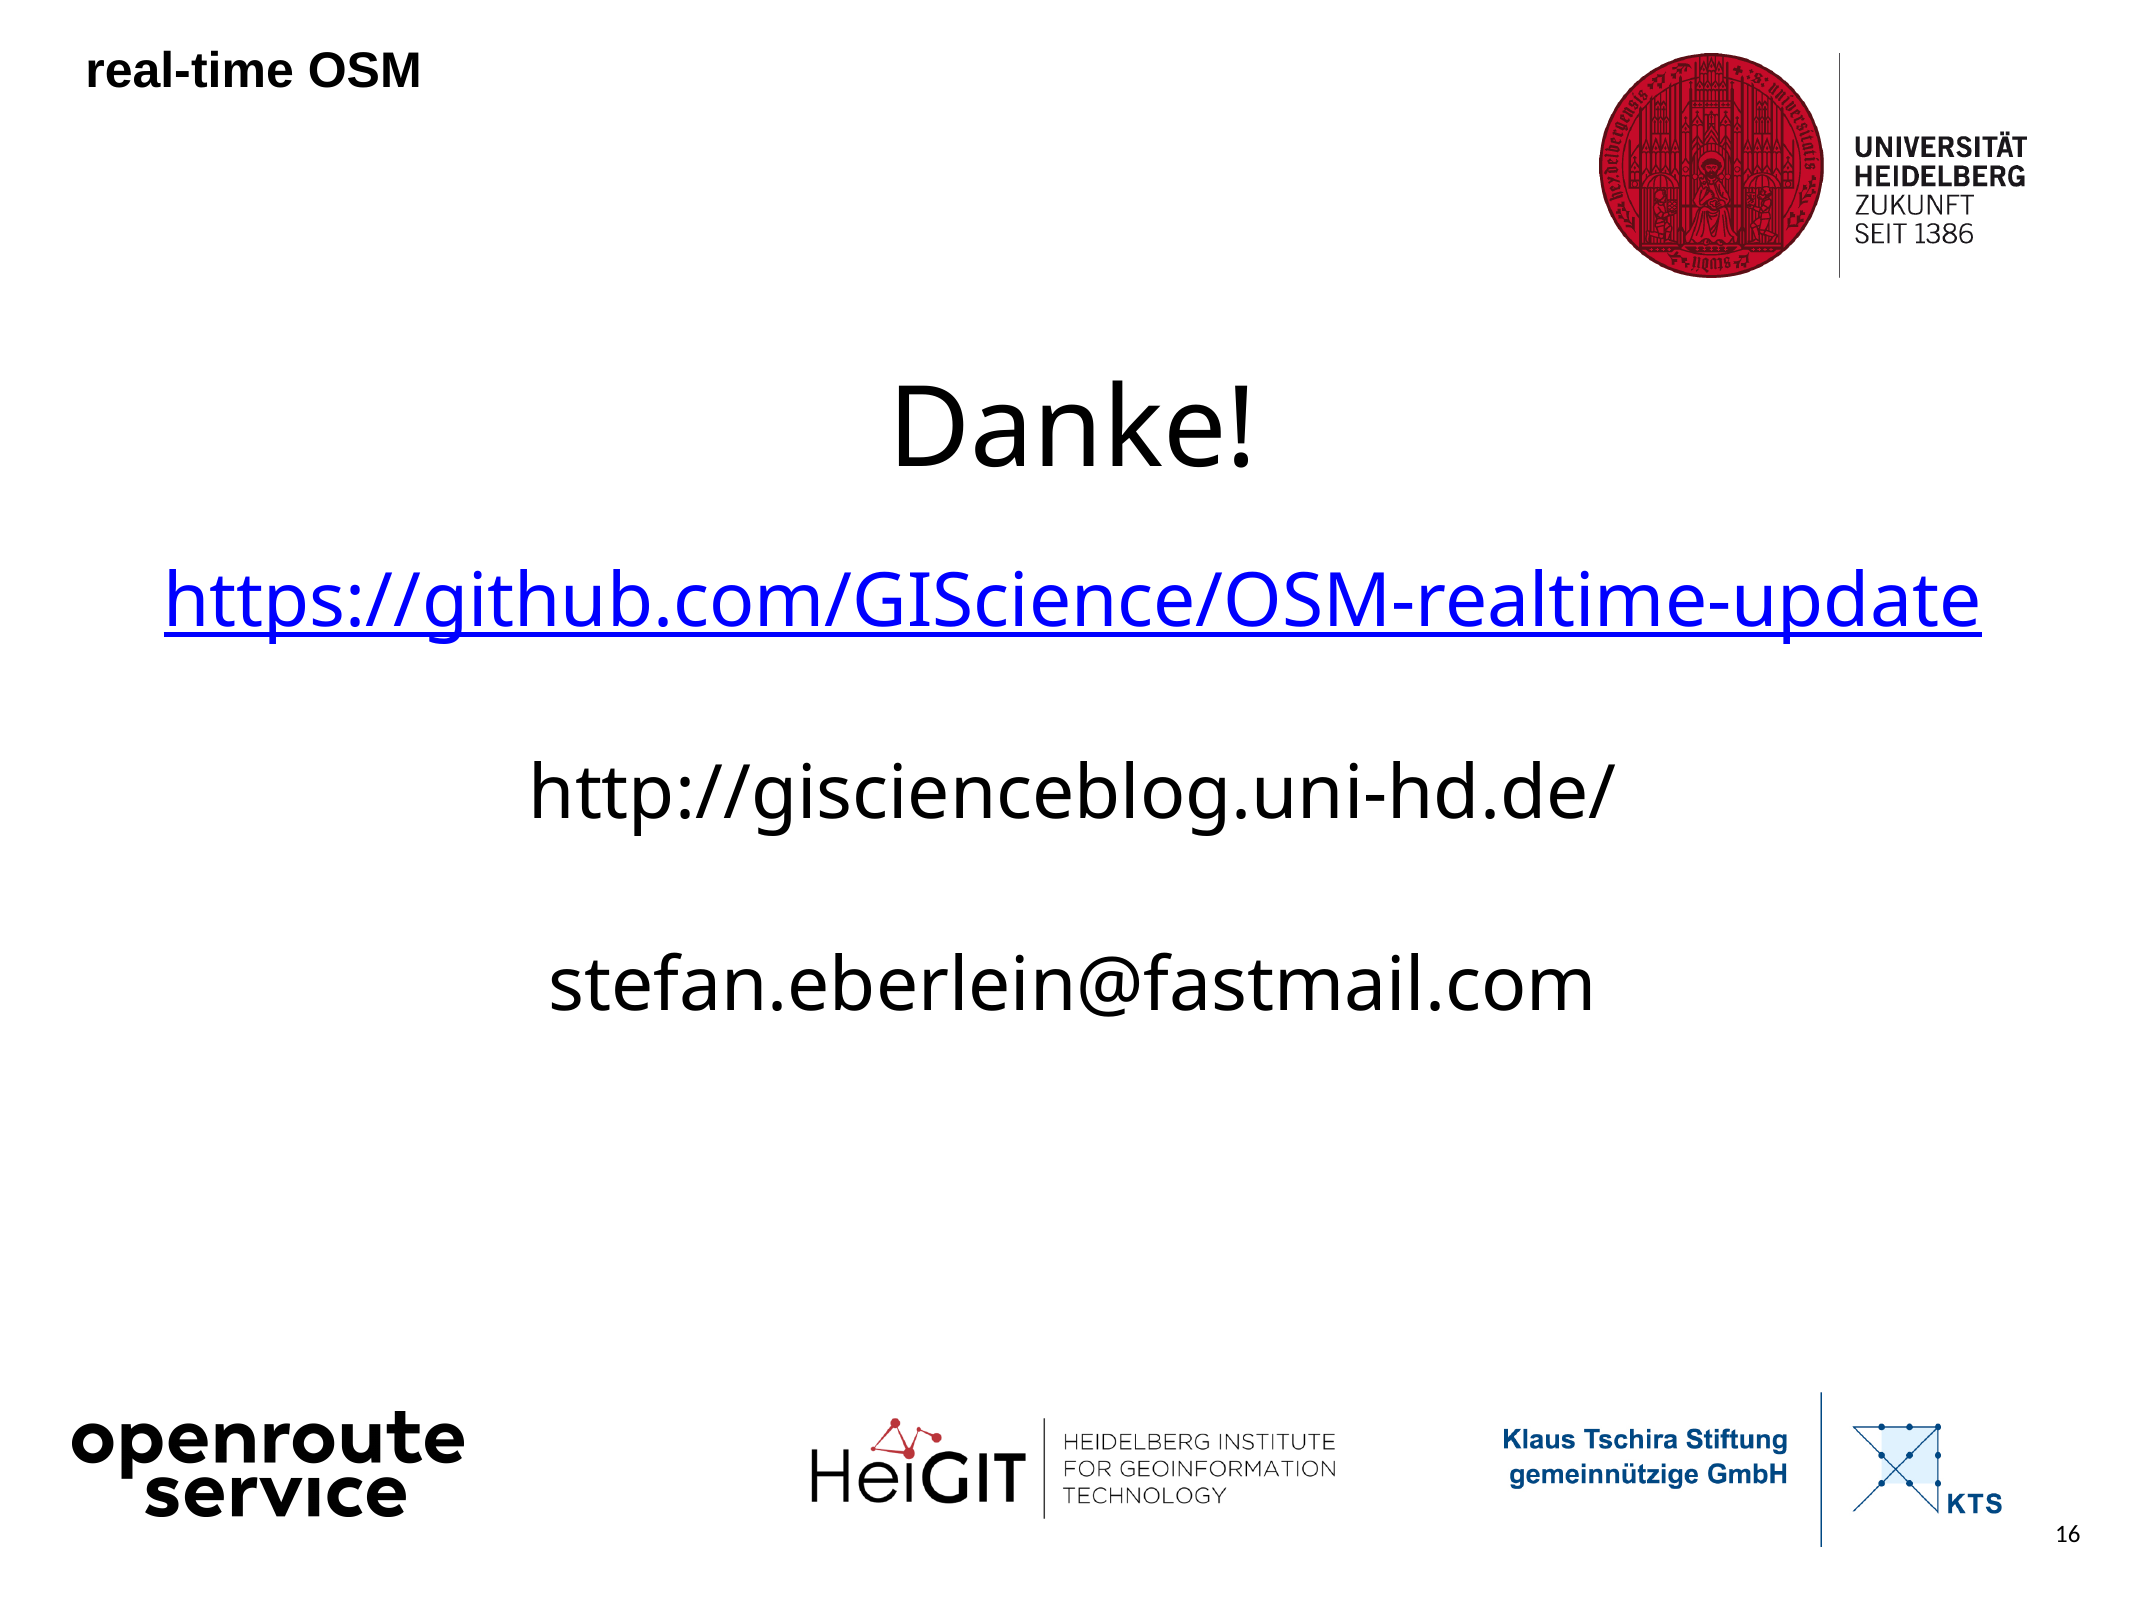

real-time OSM
Danke!
https://github.com/GIScience/OSM-realtime-update
http://giscienceblog.uni-hd.de/
stefan.eberlein@fastmail.com
16